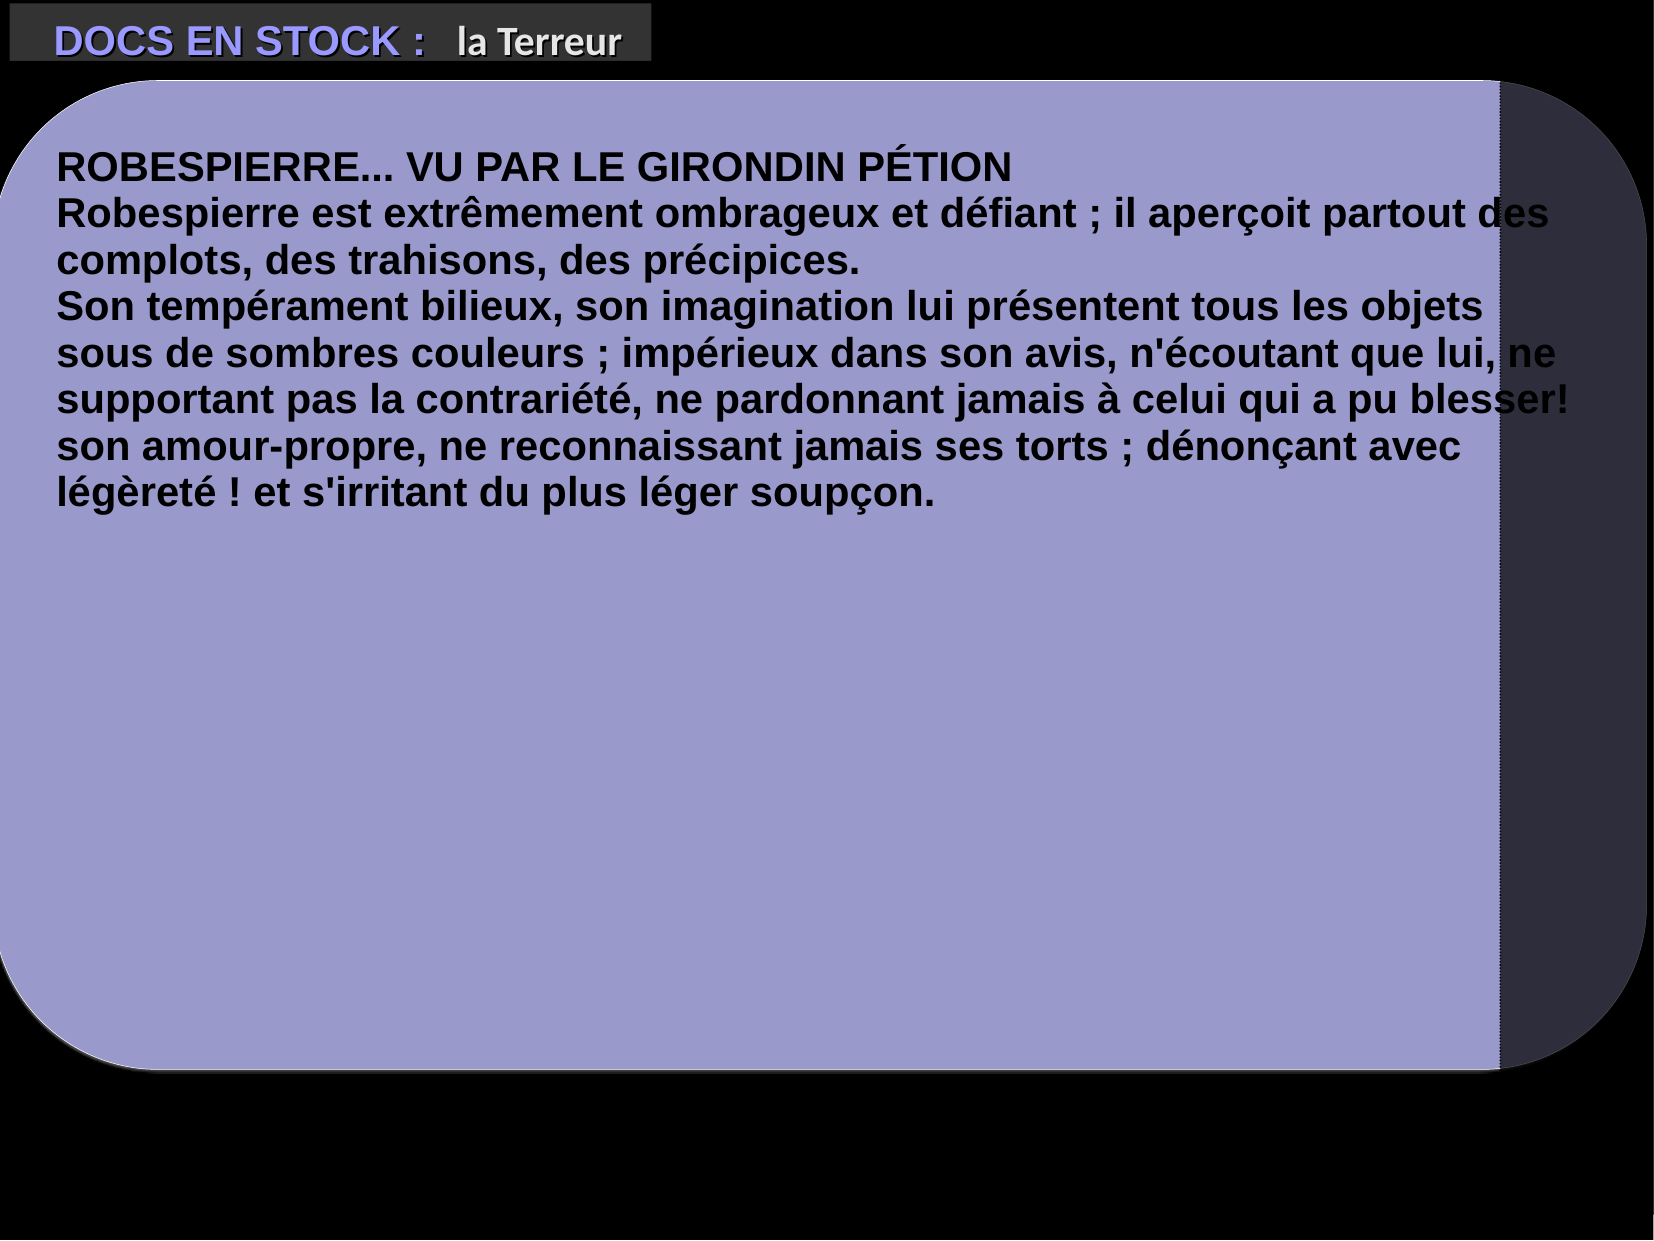

DOCS EN STOCK :   la Terreur
ROBESPIERRE... VU PAR LE GIRONDIN PÉTION
Robespierre est extrêmement ombrageux et défiant ; il aperçoit partout des complots, des trahisons, des précipices.
Son tempérament bilieux, son imagination lui présentent tous les objets sous de sombres couleurs ; impérieux dans son avis, n'écoutant que lui, ne supportant pas la contrariété, ne pardonnant jamais à celui qui a pu blesser! son amour-propre, ne reconnaissant jamais ses torts ; dénonçant avec légèreté ! et s'irritant du plus léger soupçon.